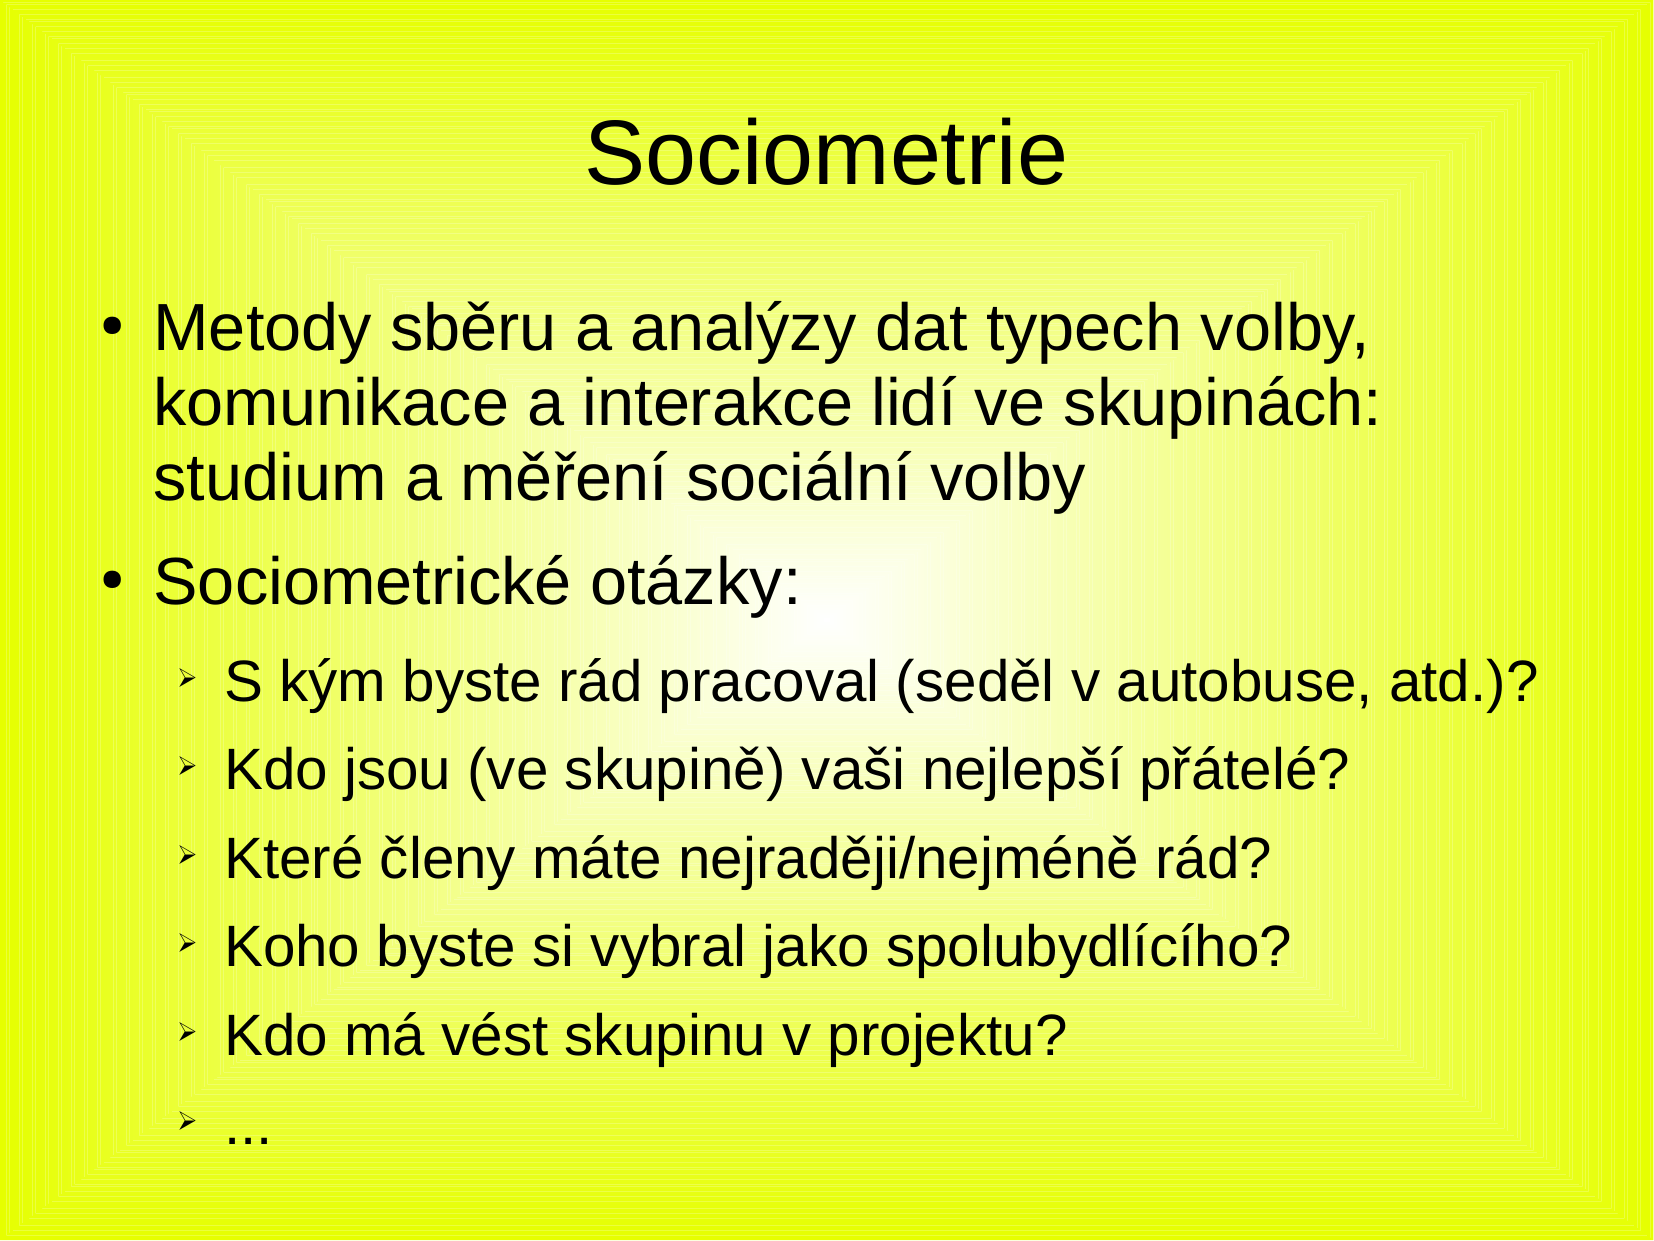

# Sociometrie
Metody sběru a analýzy dat typech volby, komunikace a interakce lidí ve skupinách: studium a měření sociální volby
Sociometrické otázky:
S kým byste rád pracoval (seděl v autobuse, atd.)?
Kdo jsou (ve skupině) vaši nejlepší přátelé?
Které členy máte nejraději/nejméně rád?
Koho byste si vybral jako spolubydlícího?
Kdo má vést skupinu v projektu?
...